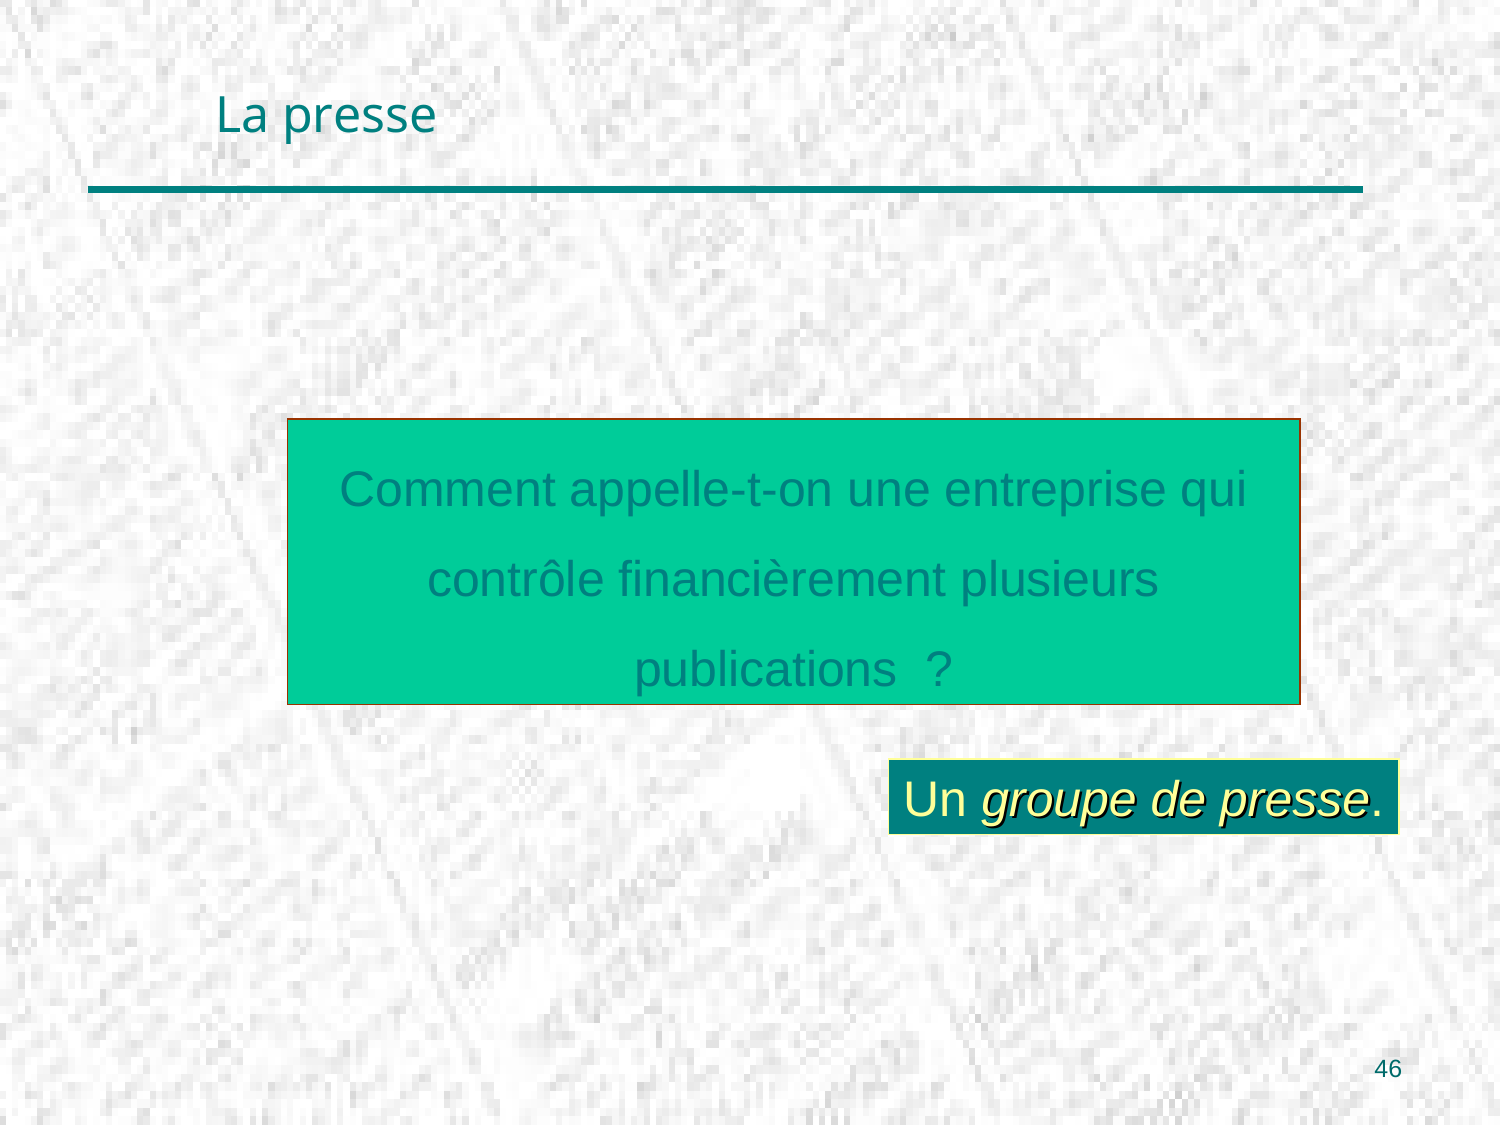

La presse
Comment appelle-t-on une entreprise qui contrôle financièrement plusieurs publications  ?
Un groupe de presse.
46